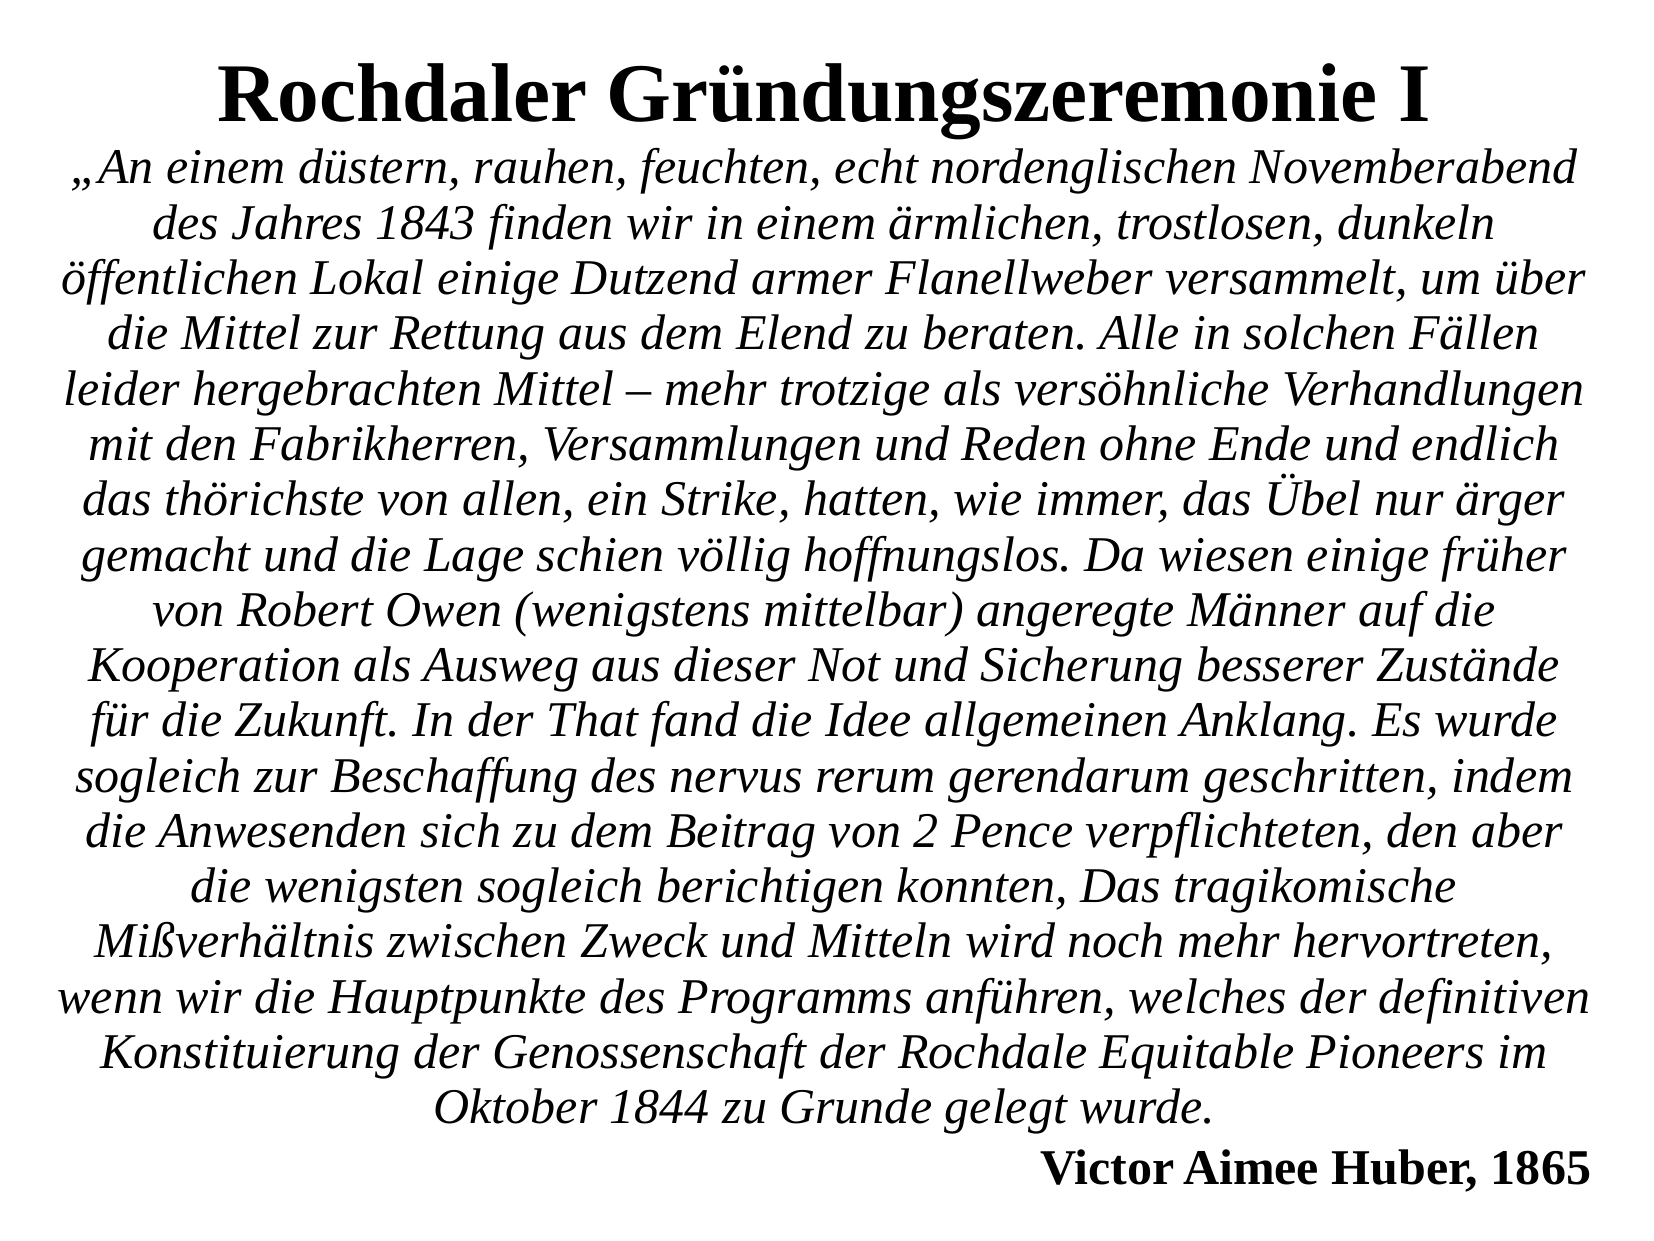

Rochdaler Gründungszeremonie I
„An einem düstern, rauhen, feuchten, echt nordenglischen Novemberabend des Jahres 1843 finden wir in einem ärmlichen, trostlosen, dunkeln öffentlichen Lokal einige Dutzend armer Flanellweber versammelt, um über die Mittel zur Rettung aus dem Elend zu beraten. Alle in solchen Fällen leider hergebrachten Mittel – mehr trotzige als versöhnliche Verhandlungen mit den Fabrikherren, Versammlungen und Reden ohne Ende und endlich das thörichste von allen, ein Strike, hatten, wie immer, das Übel nur ärger gemacht und die Lage schien völlig hoffnungslos. Da wiesen einige früher von Robert Owen (wenigstens mittelbar) angeregte Männer auf die Kooperation als Ausweg aus dieser Not und Sicherung besserer Zustände für die Zukunft. In der That fand die Idee allgemeinen Anklang. Es wurde sogleich zur Beschaffung des nervus rerum gerendarum geschritten, indem die Anwesenden sich zu dem Beitrag von 2 Pence verpflichteten, den aber die wenigsten sogleich berichtigen konnten, Das tragikomische Mißverhältnis zwischen Zweck und Mitteln wird noch mehr hervortreten, wenn wir die Hauptpunkte des Programms anführen, welches der definitiven Konstituierung der Genossenschaft der Rochdale Equitable Pioneers im Oktober 1844 zu Grunde gelegt wurde.
Victor Aimee Huber, 1865